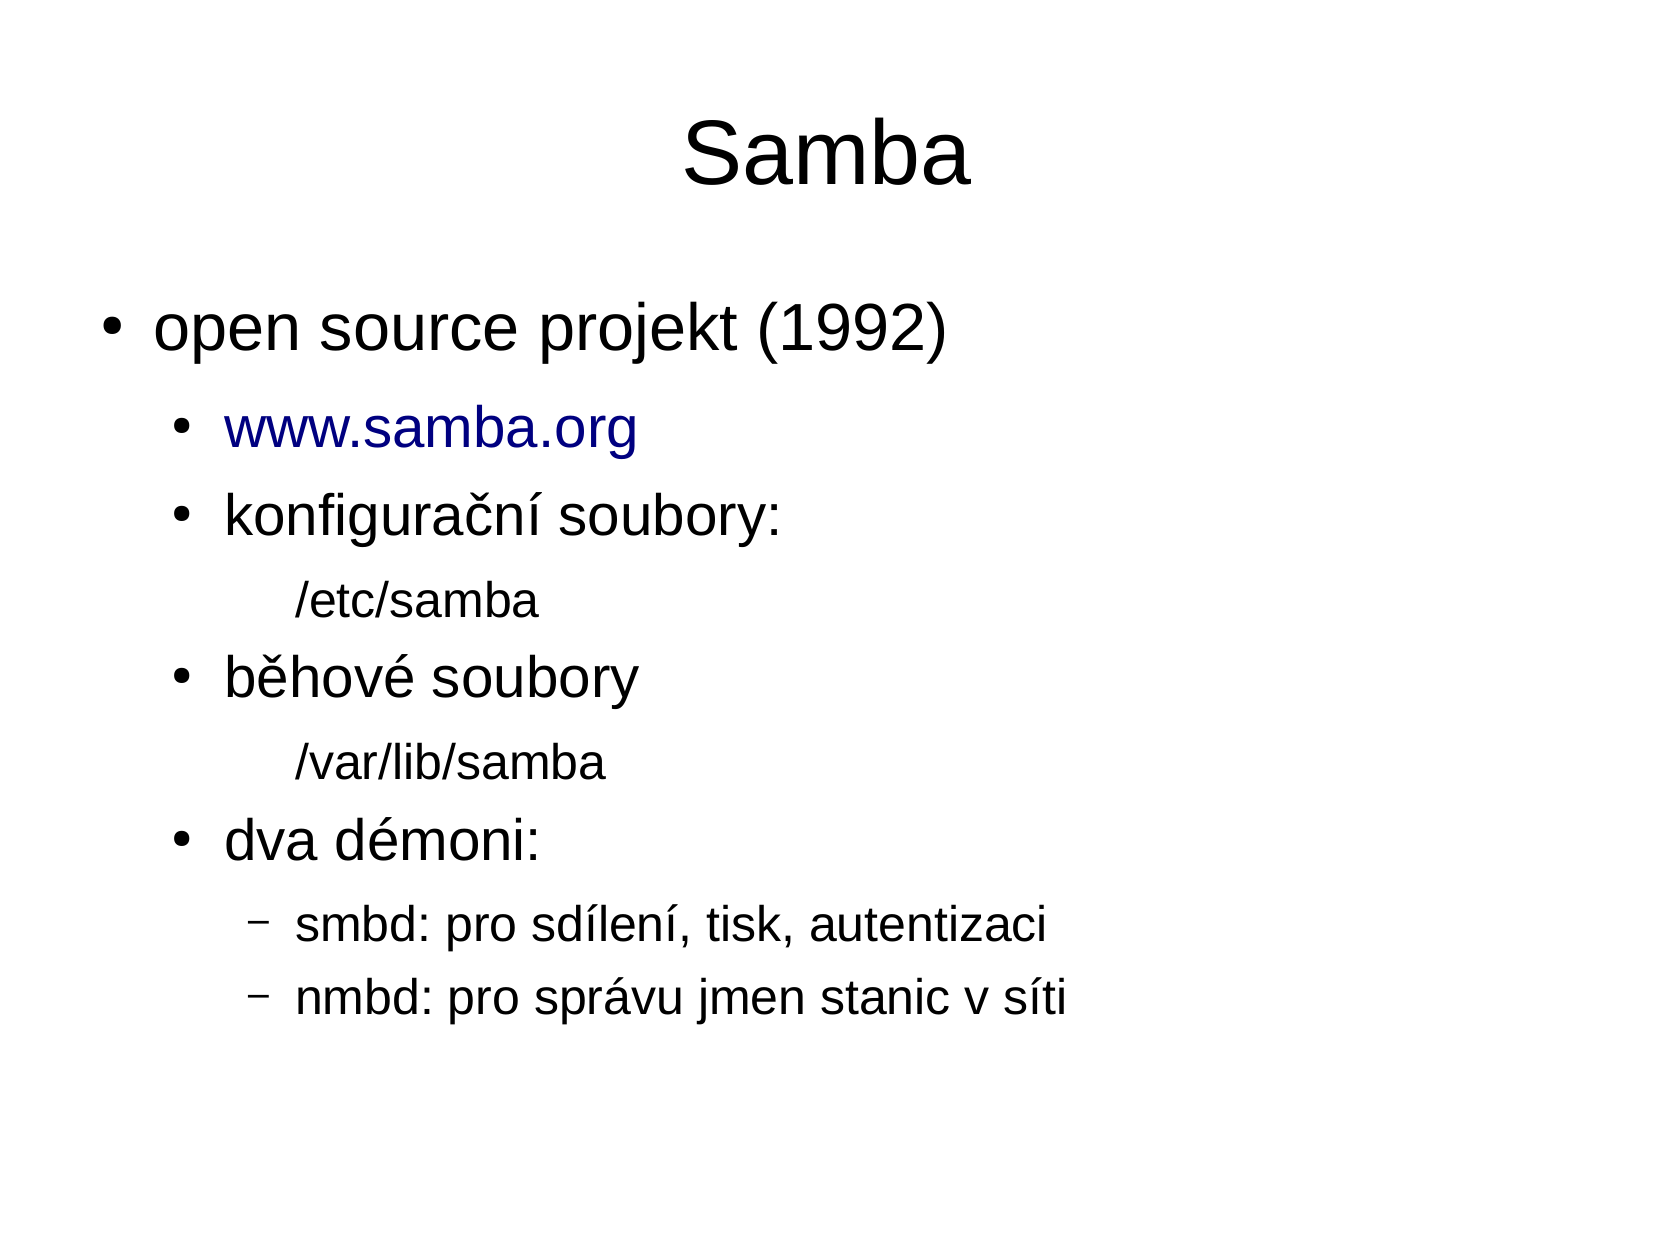

# Samba
open source projekt (1992)
www.samba.org
konfigurační soubory:
/etc/samba
běhové soubory
/var/lib/samba
dva démoni:
smbd: pro sdílení, tisk, autentizaci
nmbd: pro správu jmen stanic v síti